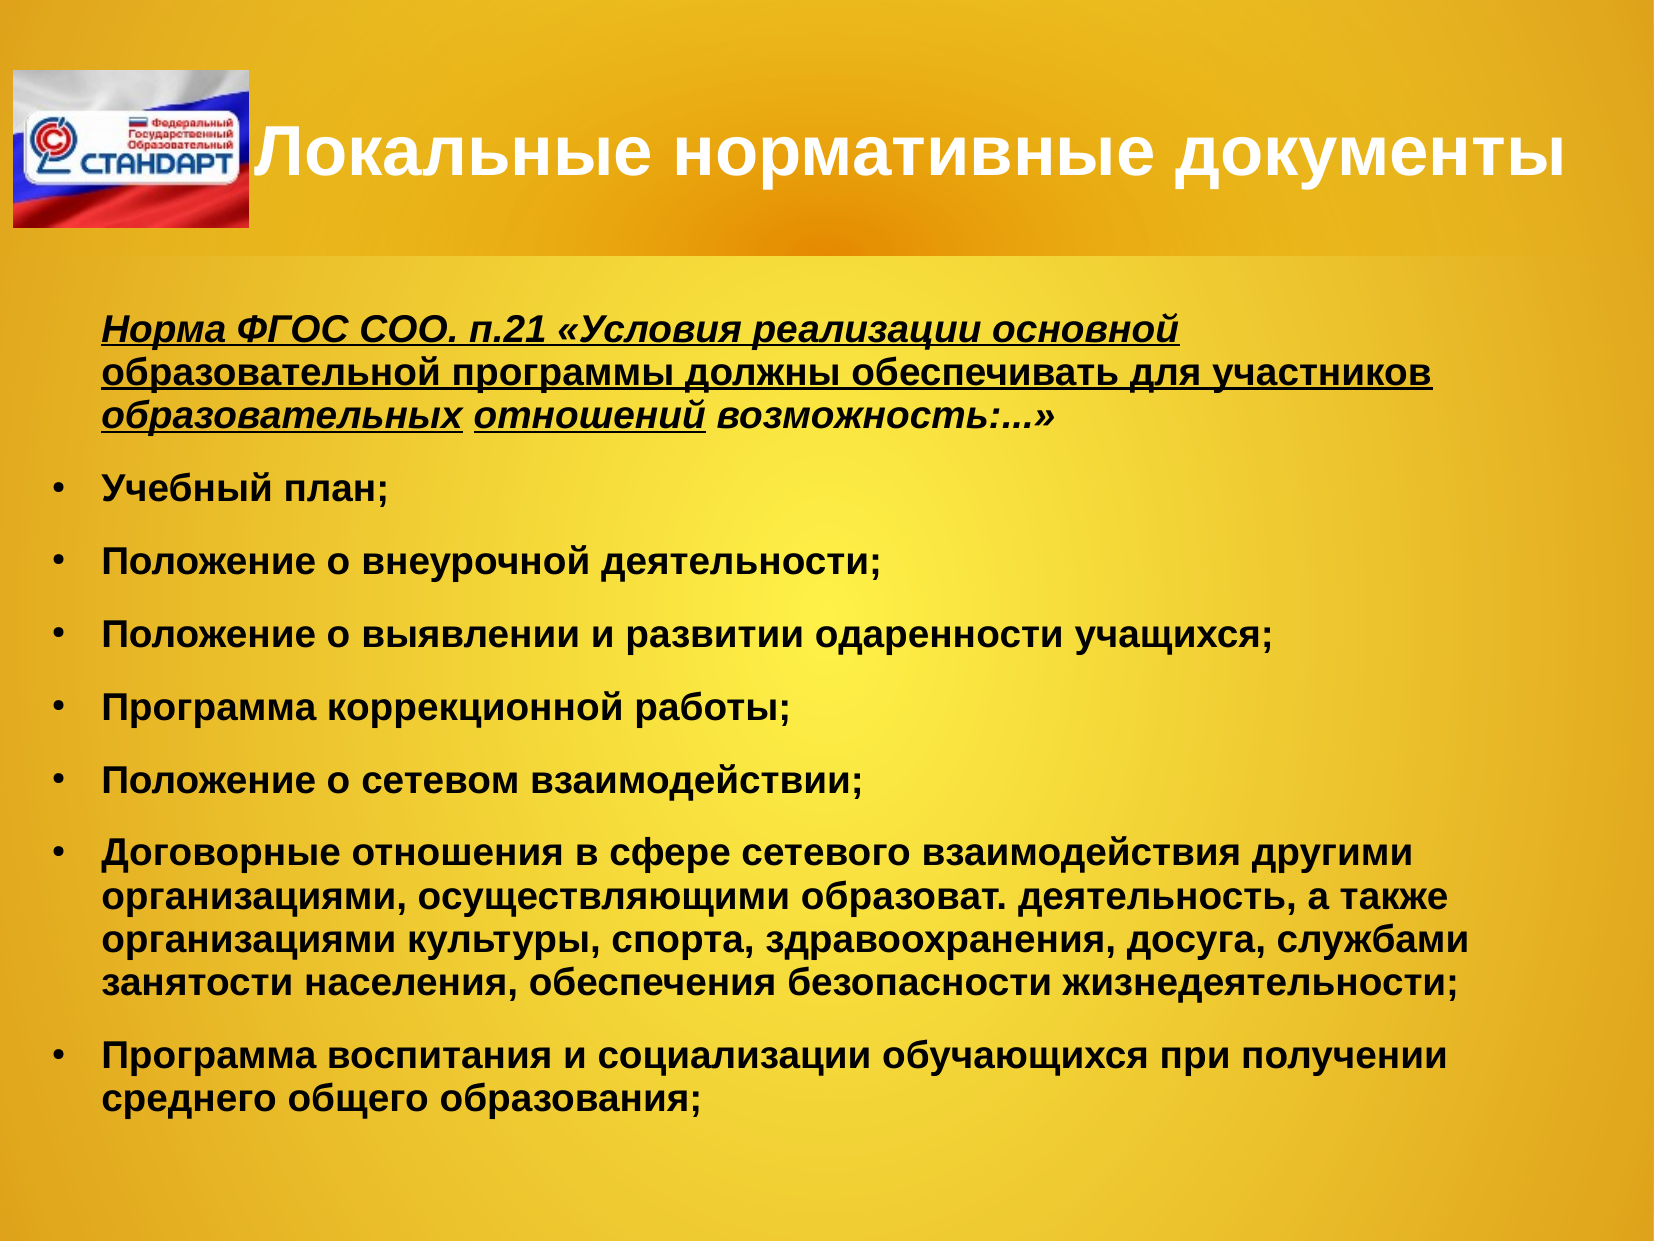

# Локальные нормативные документы
Норма ФГОС СОО. п.21 «Условия реализации основной образовательной программы должны обеспечивать для участников образовательных отношений возможность:...»
Учебный план;
Положение о внеурочной деятельности;
Положение о выявлении и развитии одаренности учащихся;
Программа коррекционной работы;
Положение о сетевом взаимодействии;
Договорные отношения в сфере сетевого взаимодействия другими организациями, осуществляющими образоват. деятельность, а также организациями культуры, спорта, здравоохранения, досуга, службами занятости населения, обеспечения безопасности жизнедеятельности;
Программа воспитания и социализации обучающихся при получении среднего общего образования;